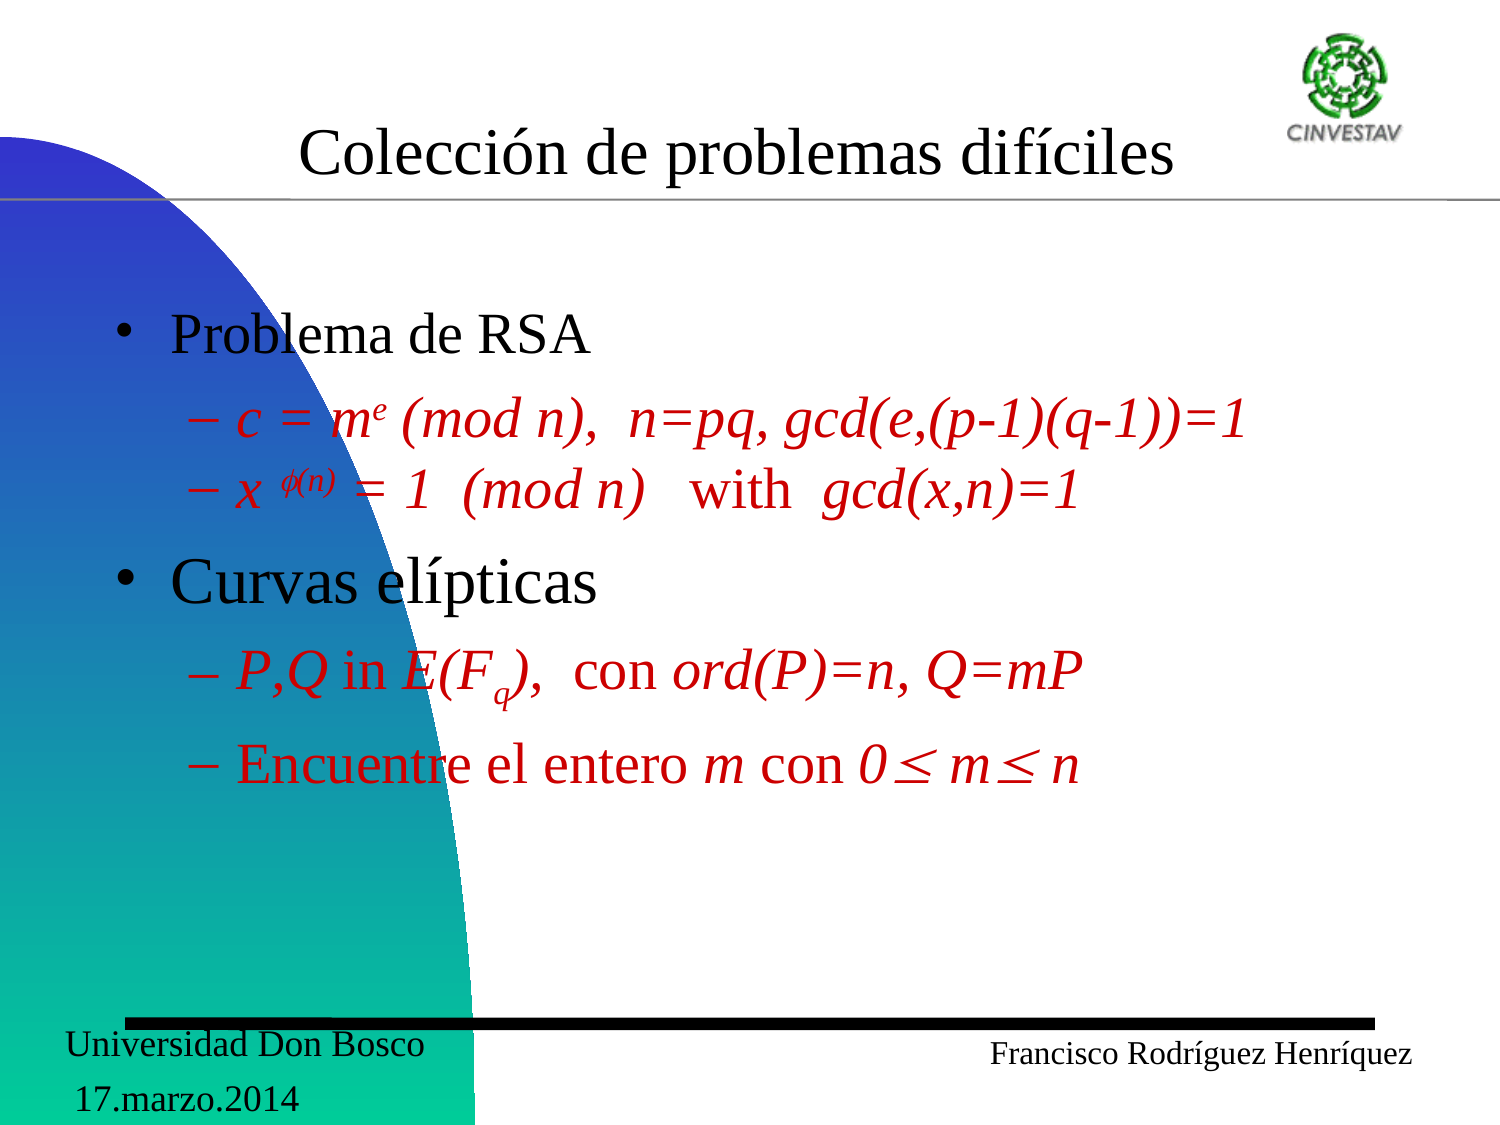

Colección de problemas difíciles
Problema de RSA
c = me (mod n), n=pq, gcd(e,(p-1)(q-1))=1
x(n) = 1 (mod n) with gcd(x,n)=1
Curvas elípticas
P,Q in E(Fq), con ord(P)=n, Q=mP
Encuentre el entero m con 0 m n